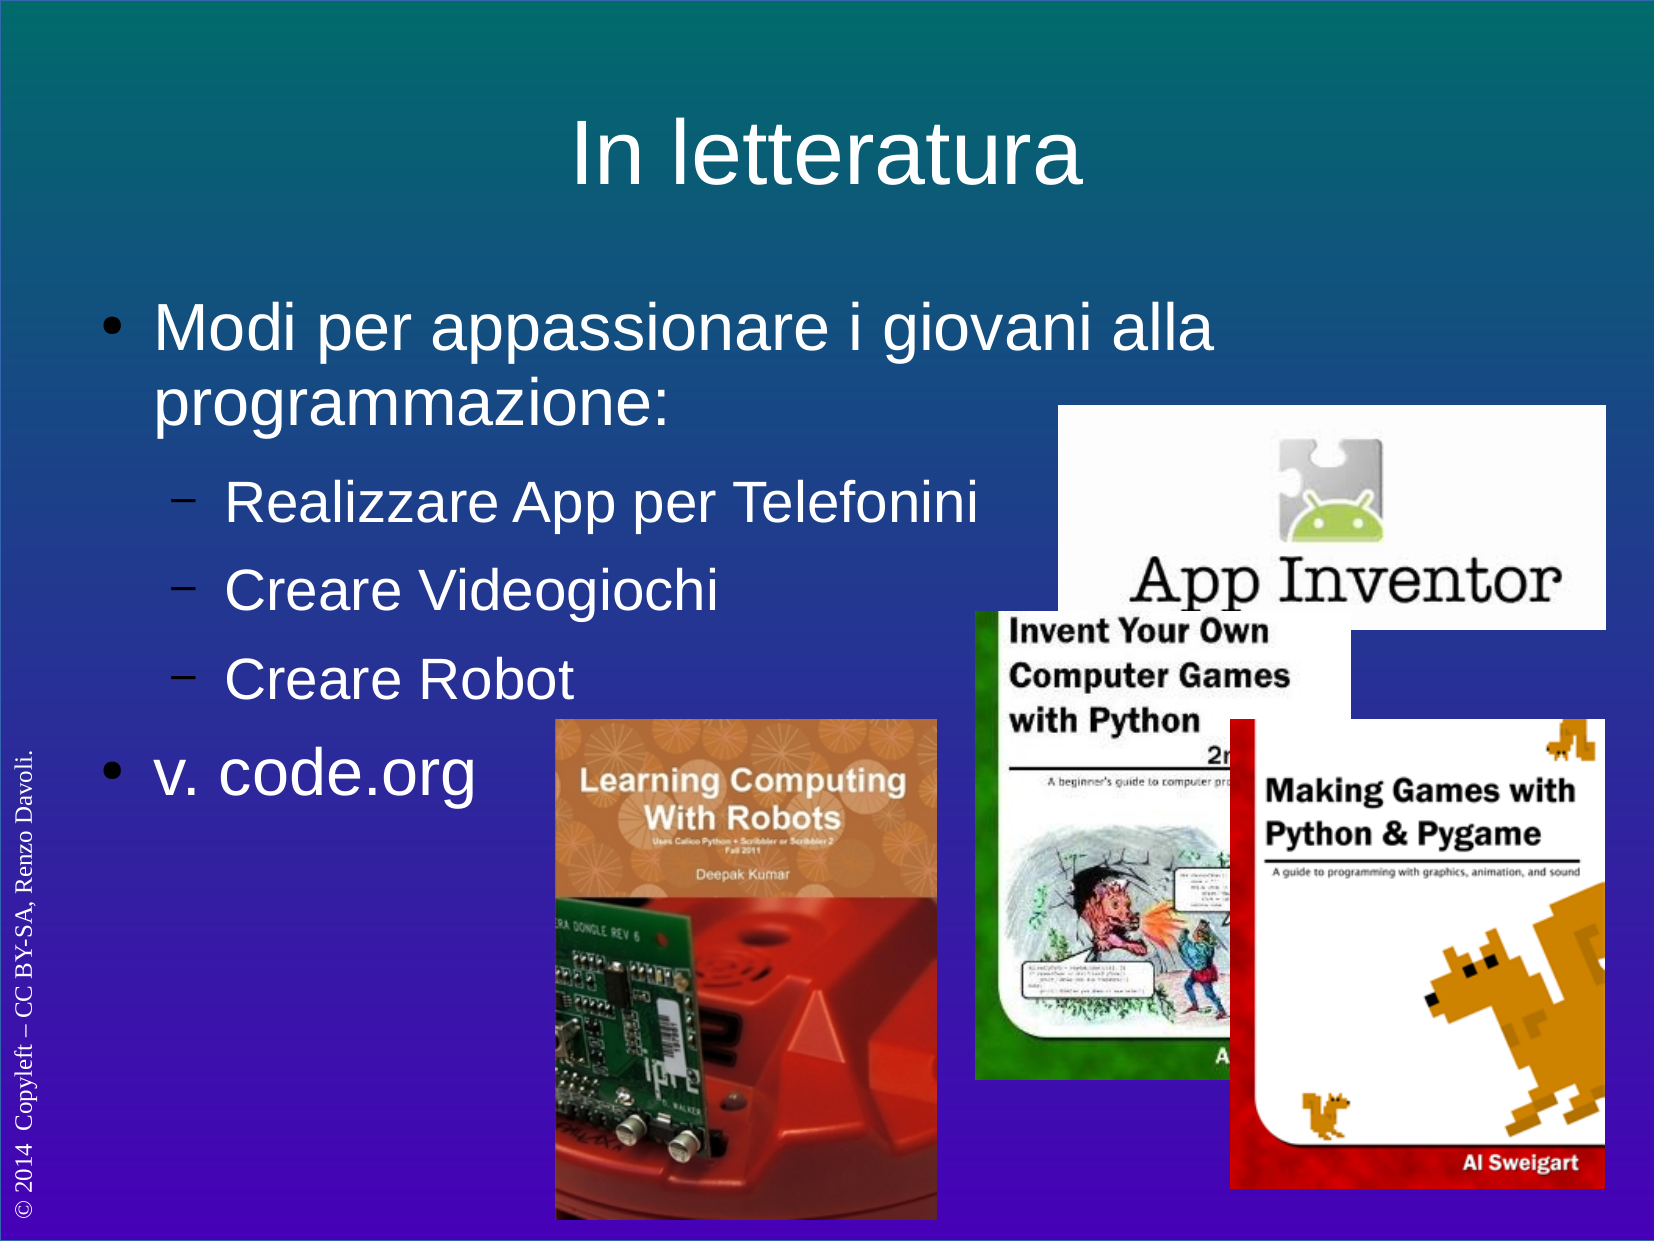

# In letteratura
Modi per appassionare i giovani alla programmazione:
Realizzare App per Telefonini
Creare Videogiochi
Creare Robot
v. code.org